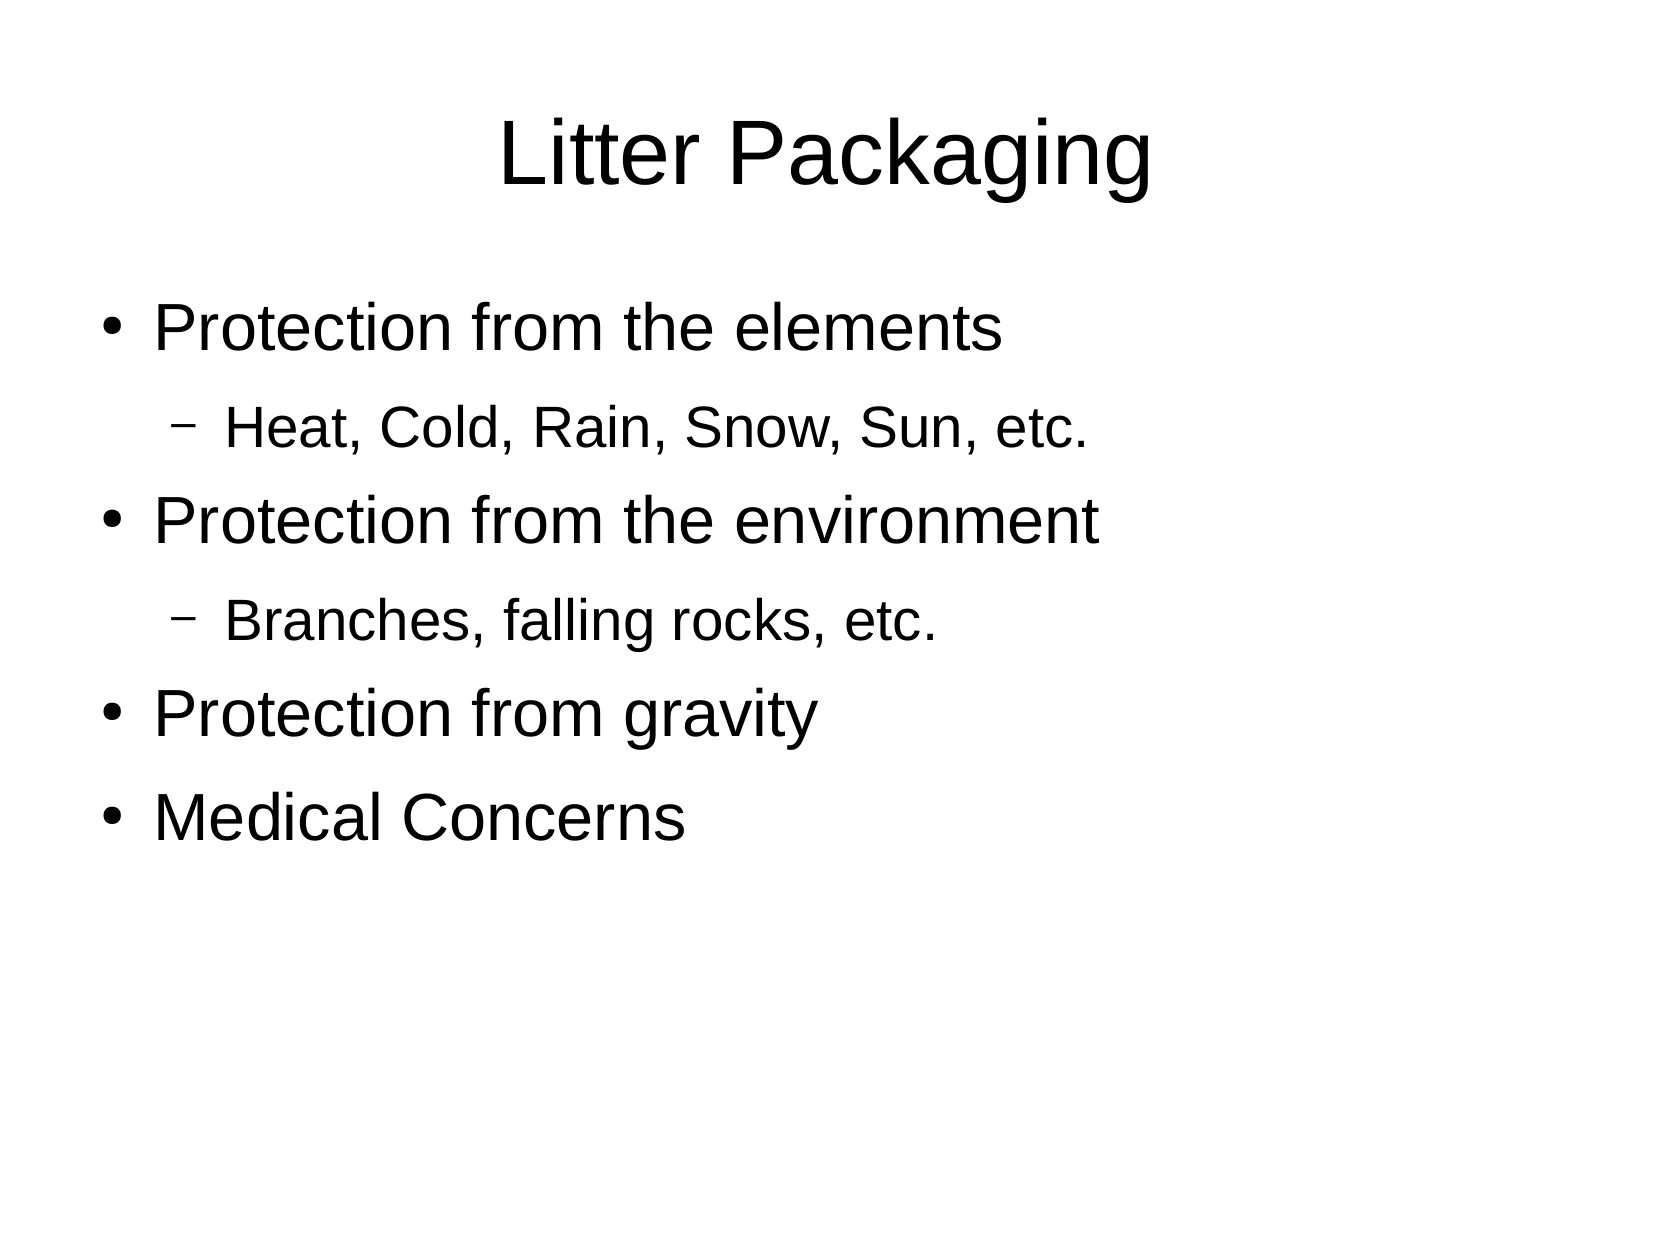

# Litter Packaging
Protection from the elements
Heat, Cold, Rain, Snow, Sun, etc.
Protection from the environment
Branches, falling rocks, etc.
Protection from gravity
Medical Concerns